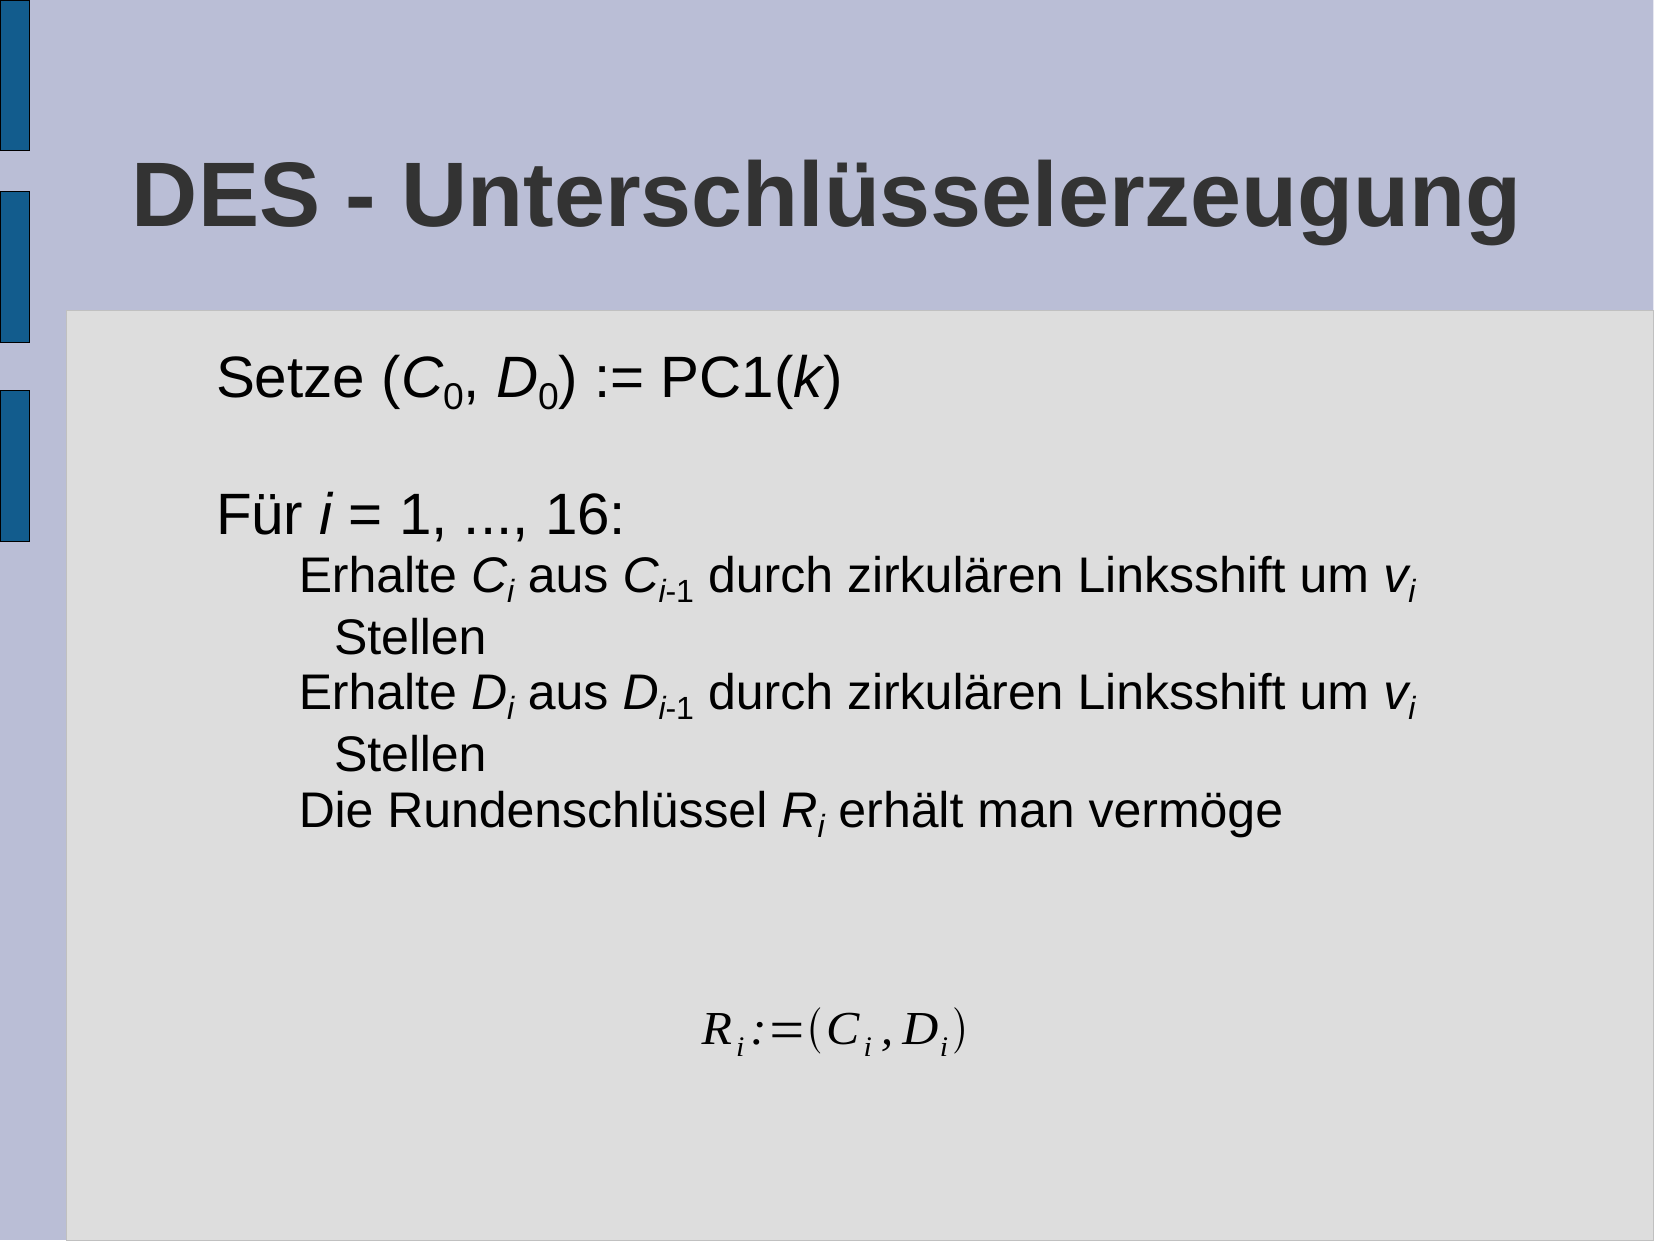

# DES - Unterschlüsselerzeugung
Setze (C0, D0) := PC1(k)
Für i = 1, ..., 16:
Erhalte Ci aus Ci-1 durch zirkulären Linksshift um vi Stellen
Erhalte Di aus Di-1 durch zirkulären Linksshift um vi Stellen
Die Rundenschlüssel Ri erhält man vermöge